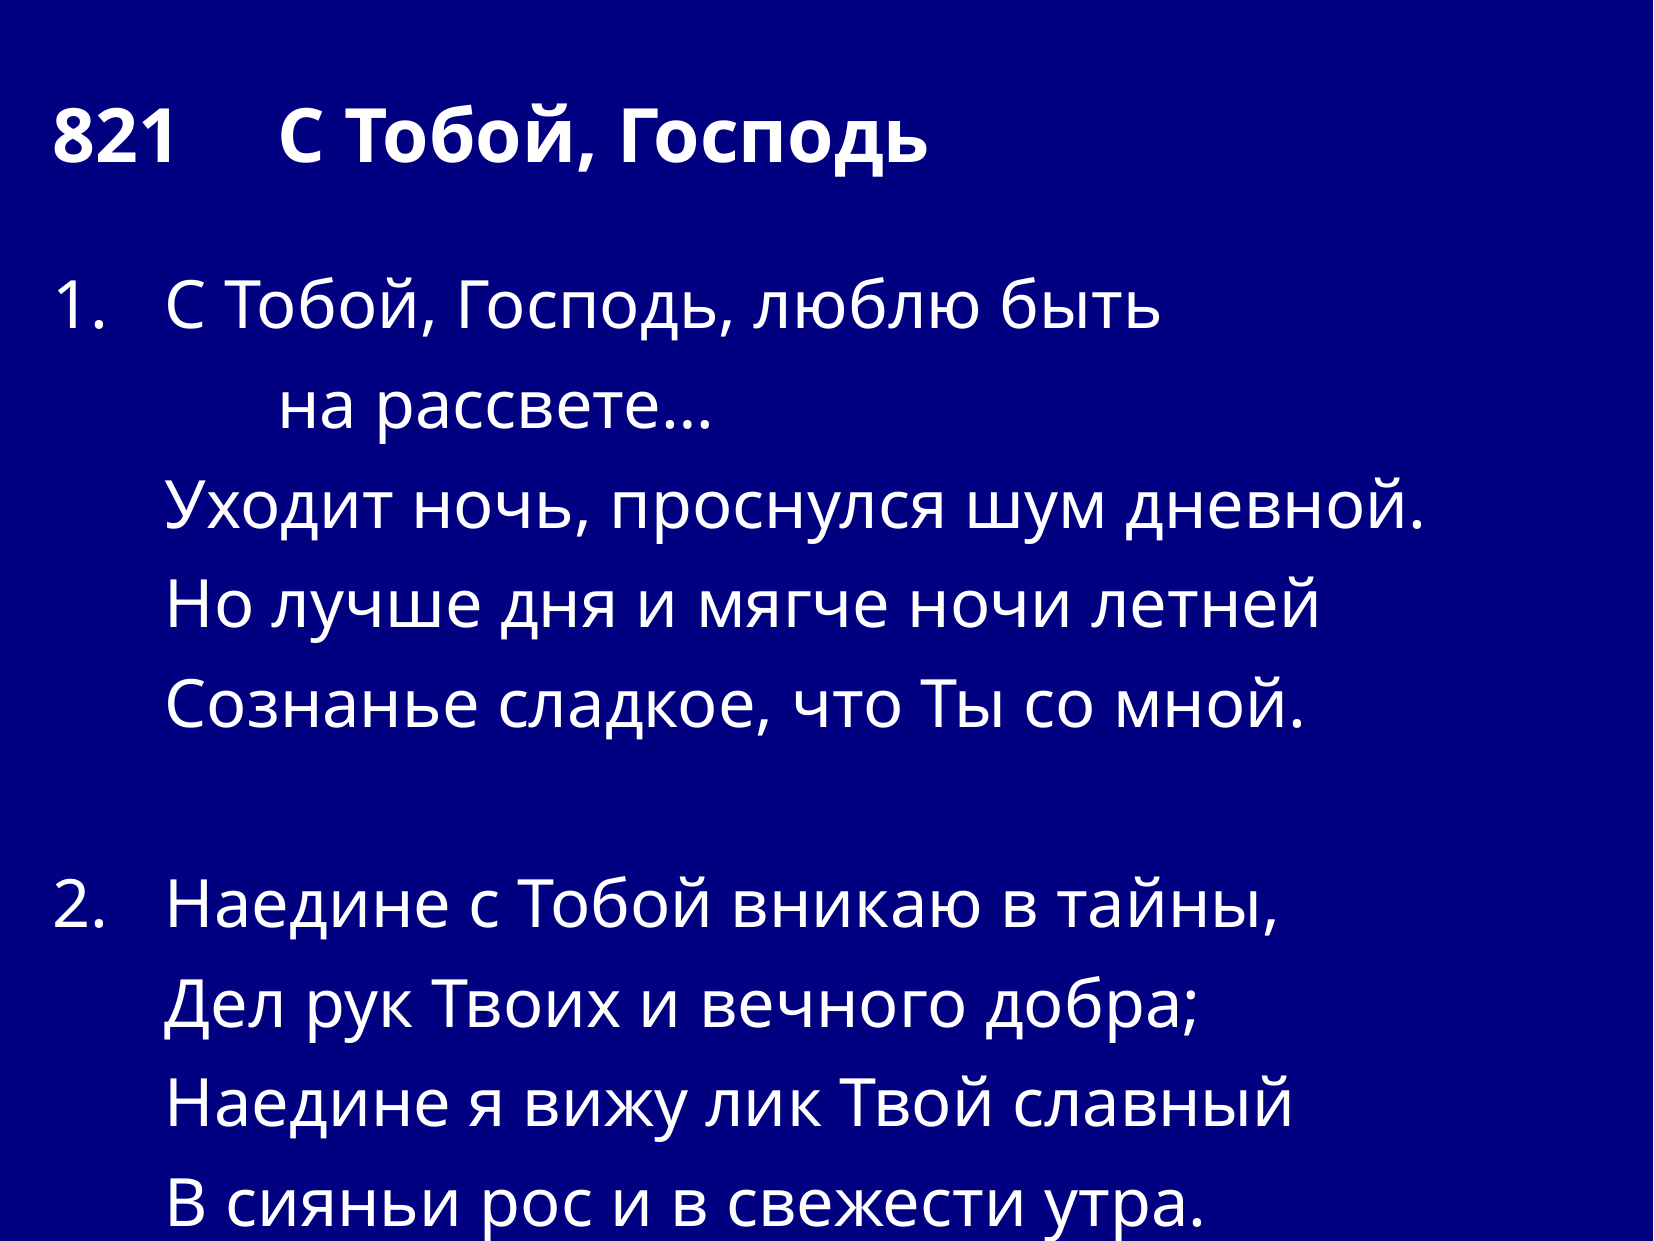

821	С Тобой, Господь
1.	С Тобой, Господь, люблю быть
		на рассвете…
	Уходит ночь, проснулся шум дневной.
	Но лучше дня и мягче ночи летней
	Сознанье сладкое, что Ты со мной.
2.	Наедине с Тобой вникаю в тайны,
	Дел рук Твоих и вечного добра;
	Наедине я вижу лик Твой славный
	В сияньи рос и в свежести утра.